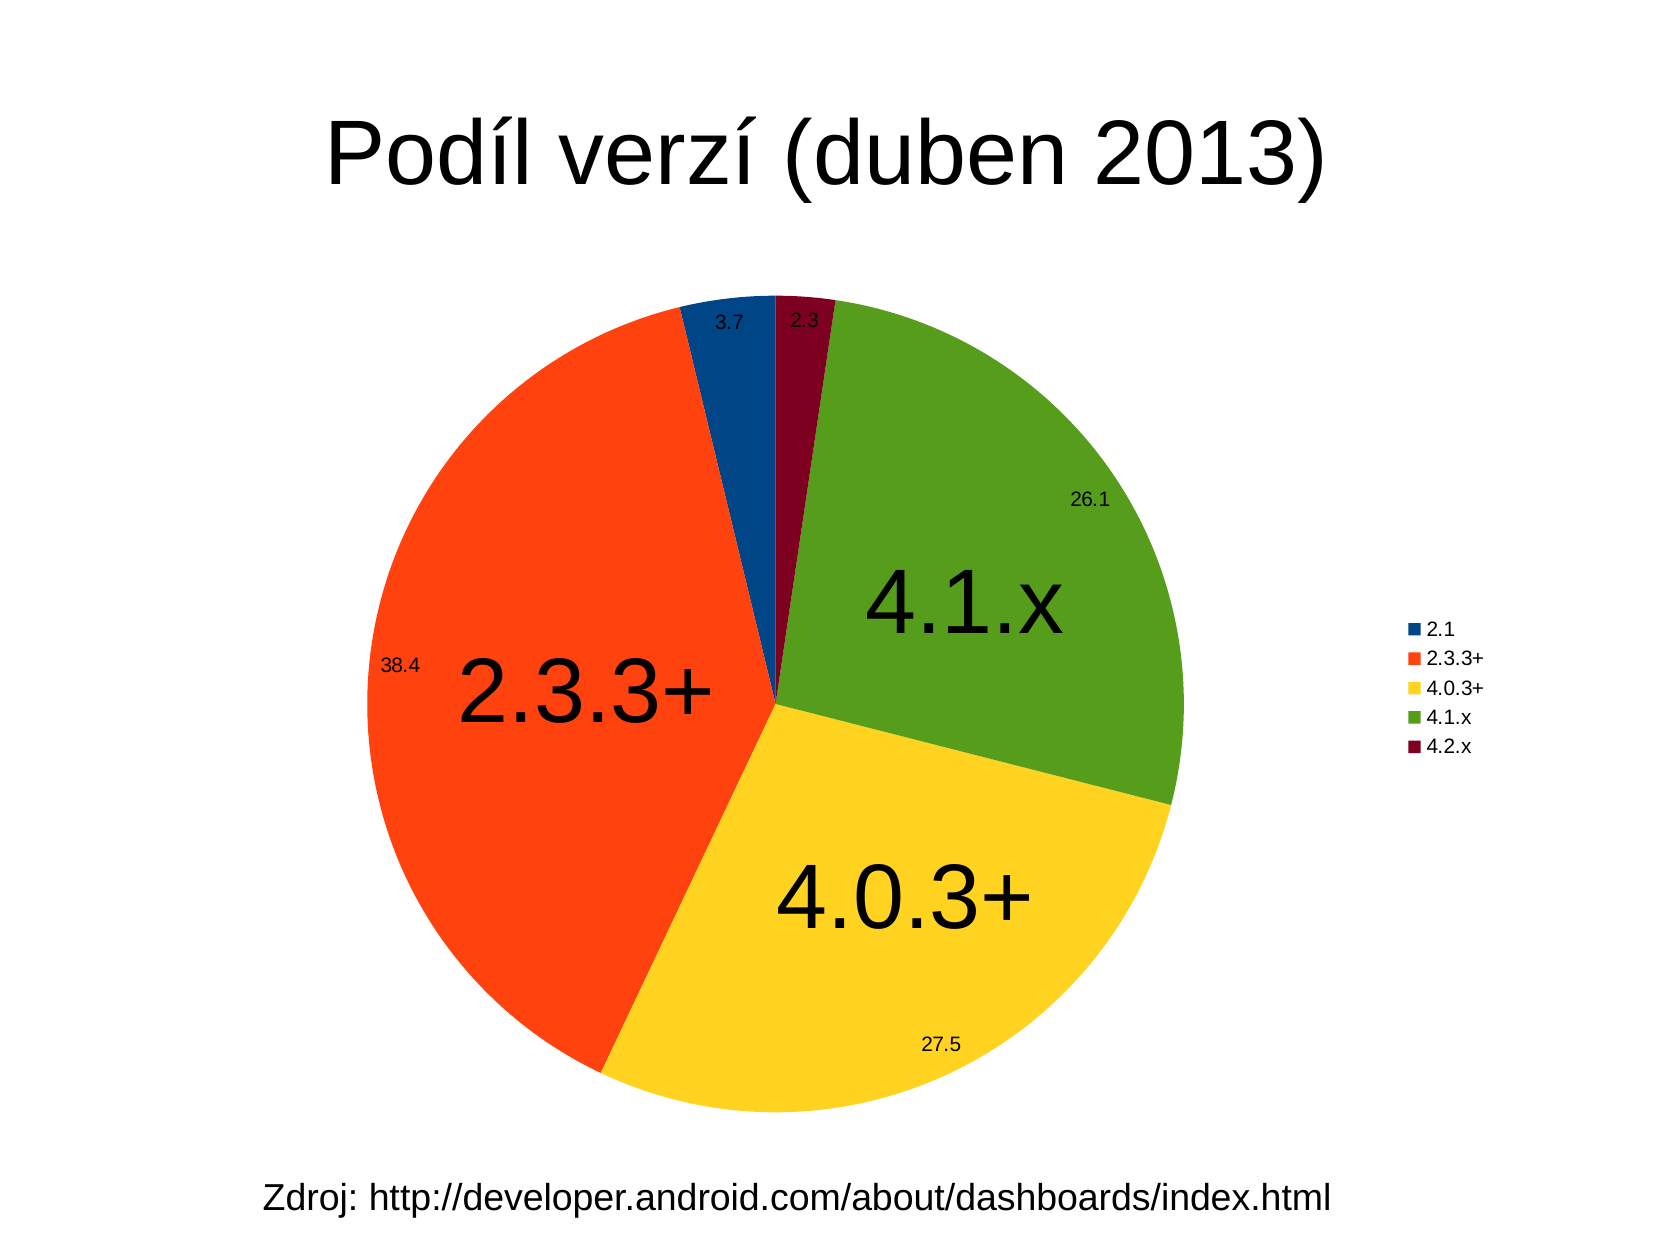

# Podíl verzí (duben 2013)
### Chart
| Category | Podíl |
|---|---|
| 2.1 | 3.7 |
| 2.3.3+ | 38.4 |
| 4.0.3+ | 27.5 |
| 4.1.x | 26.1 |
| 4.2.x | 2.3 |4.1.x
2.3.3+
4.0.3+
Zdroj: http://developer.android.com/about/dashboards/index.html